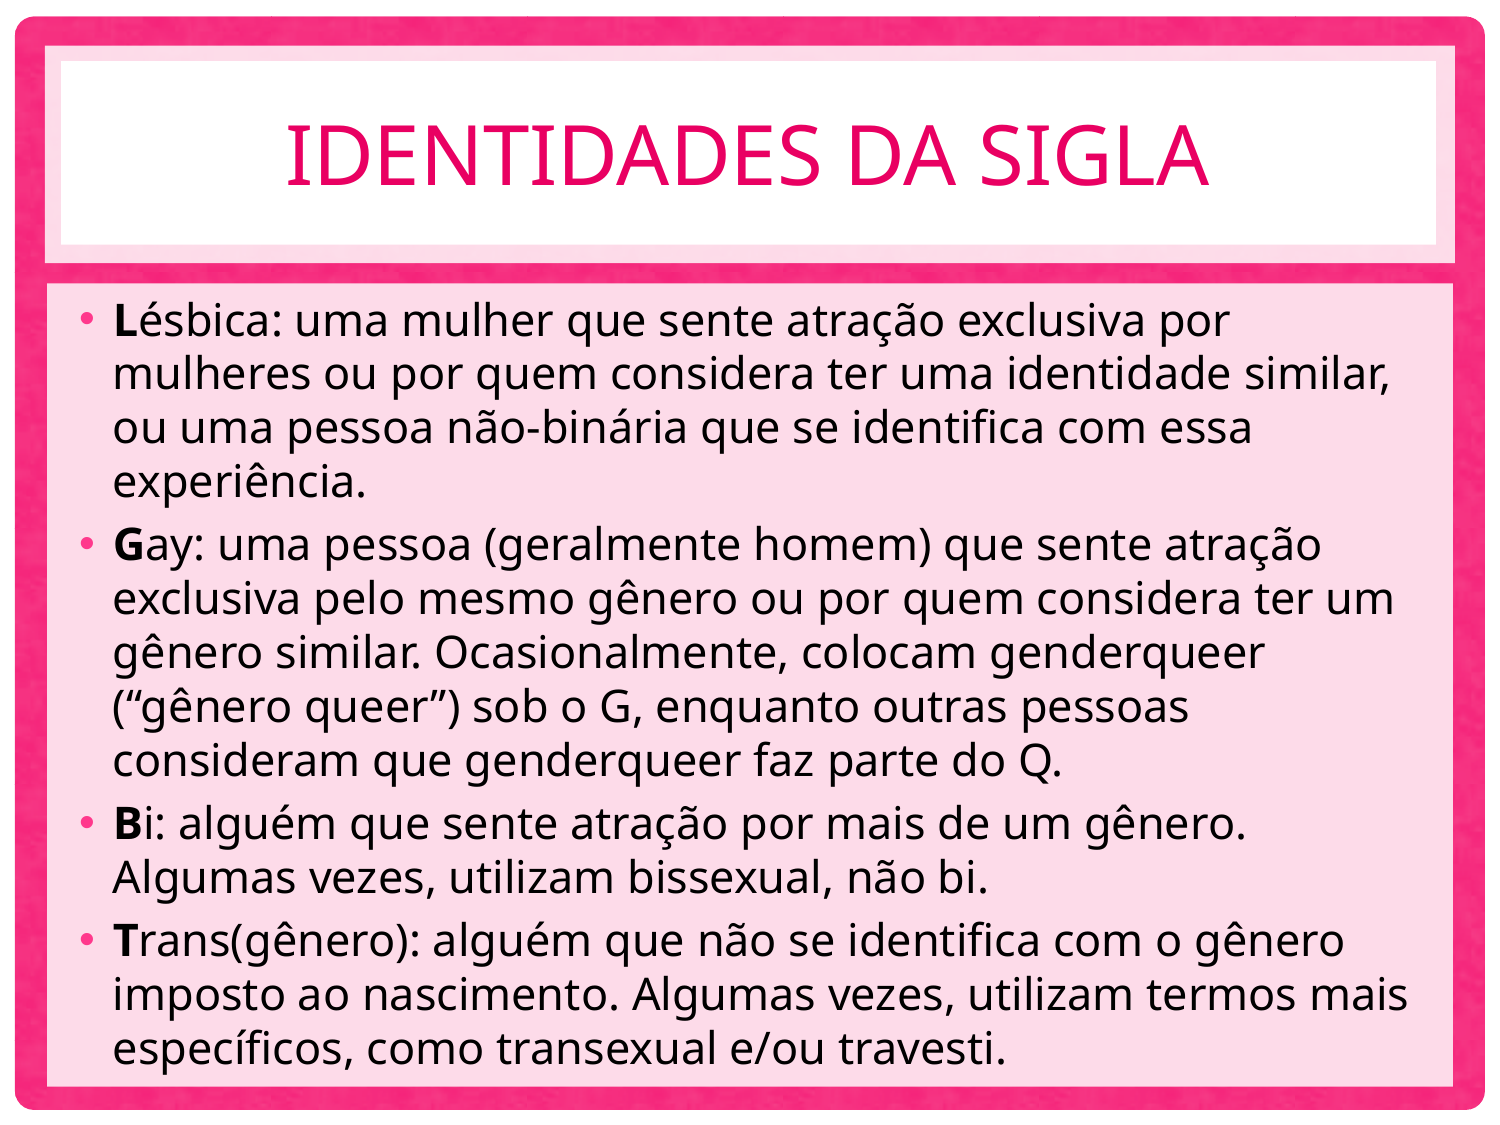

# Identidades da sigla
Lésbica: uma mulher que sente atração exclusiva por mulheres ou por quem considera ter uma identidade similar, ou uma pessoa não-binária que se identifica com essa experiência.
Gay: uma pessoa (geralmente homem) que sente atração exclusiva pelo mesmo gênero ou por quem considera ter um gênero similar. Ocasionalmente, colocam genderqueer (“gênero queer”) sob o G, enquanto outras pessoas consideram que genderqueer faz parte do Q.
Bi: alguém que sente atração por mais de um gênero. Algumas vezes, utilizam bissexual, não bi.
Trans(gênero): alguém que não se identifica com o gênero imposto ao nascimento. Algumas vezes, utilizam termos mais específicos, como transexual e/ou travesti.